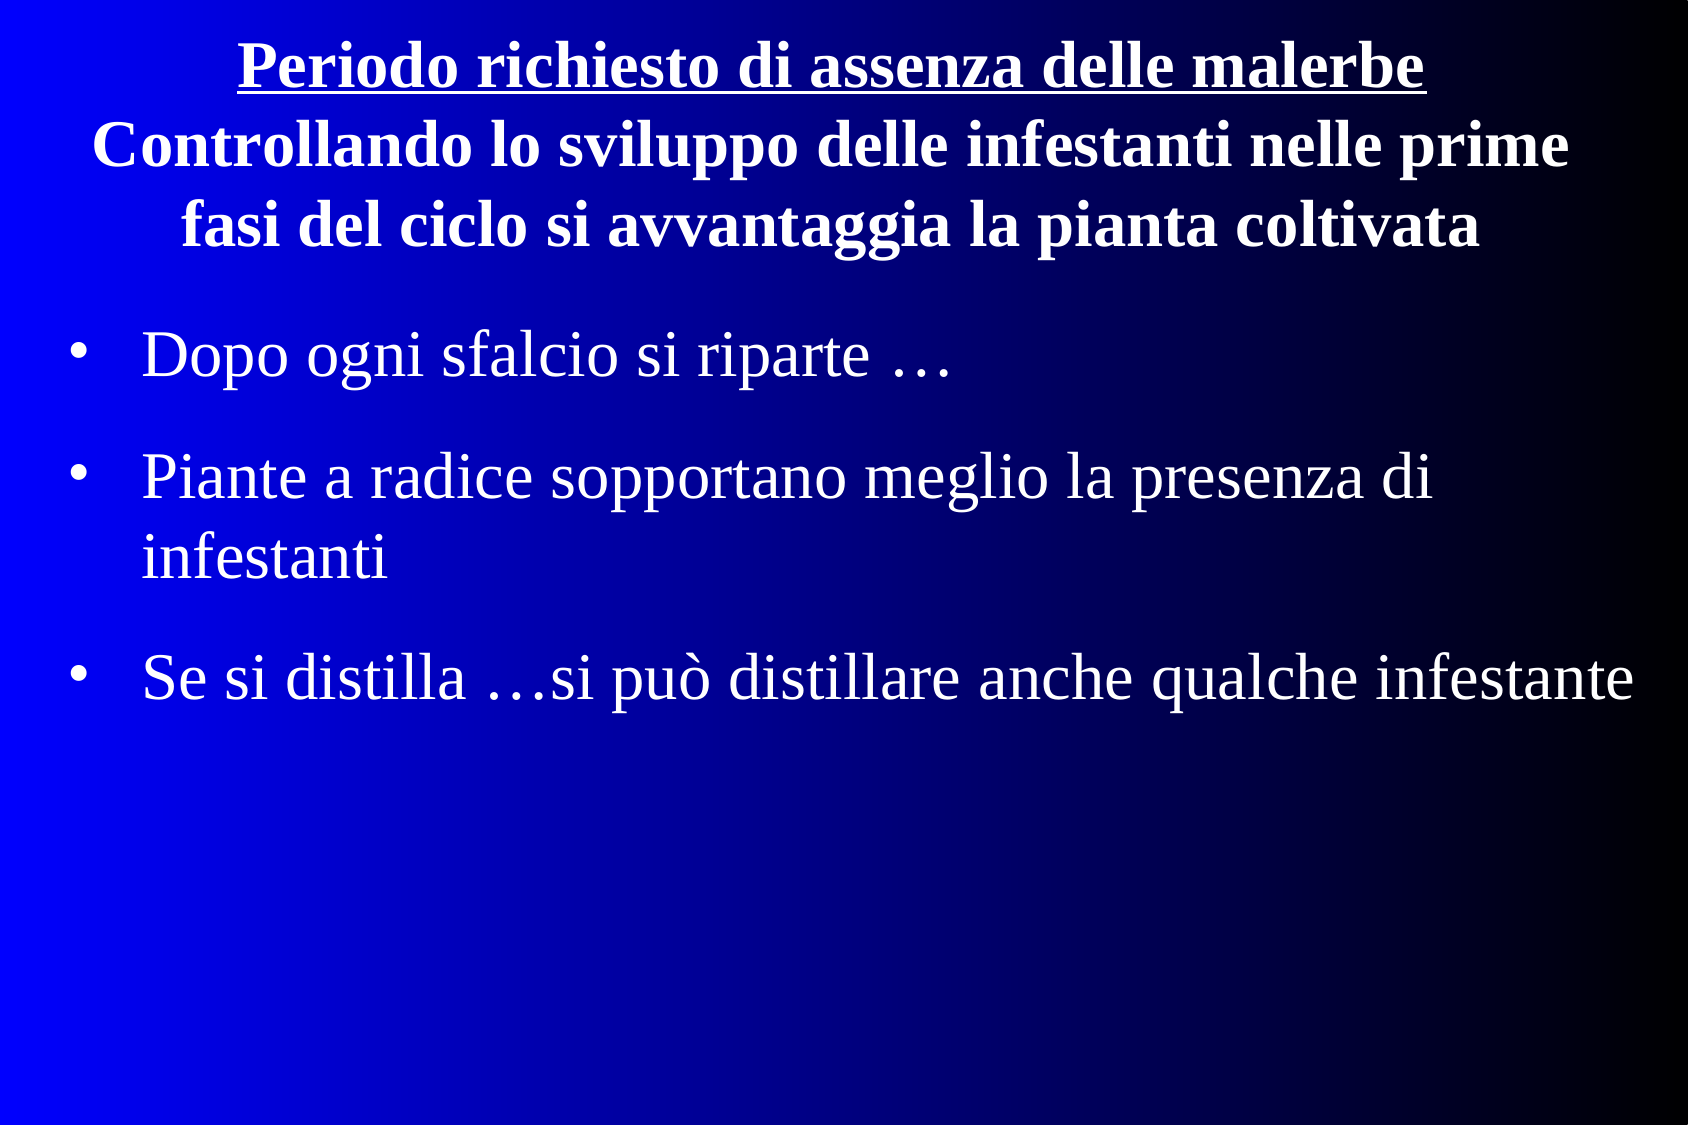

Periodo richiesto di assenza delle malerbe
Controllando lo sviluppo delle infestanti nelle prime fasi del ciclo si avvantaggia la pianta coltivata
Dopo ogni sfalcio si riparte …
Piante a radice sopportano meglio la presenza di infestanti
Se si distilla …si può distillare anche qualche infestante